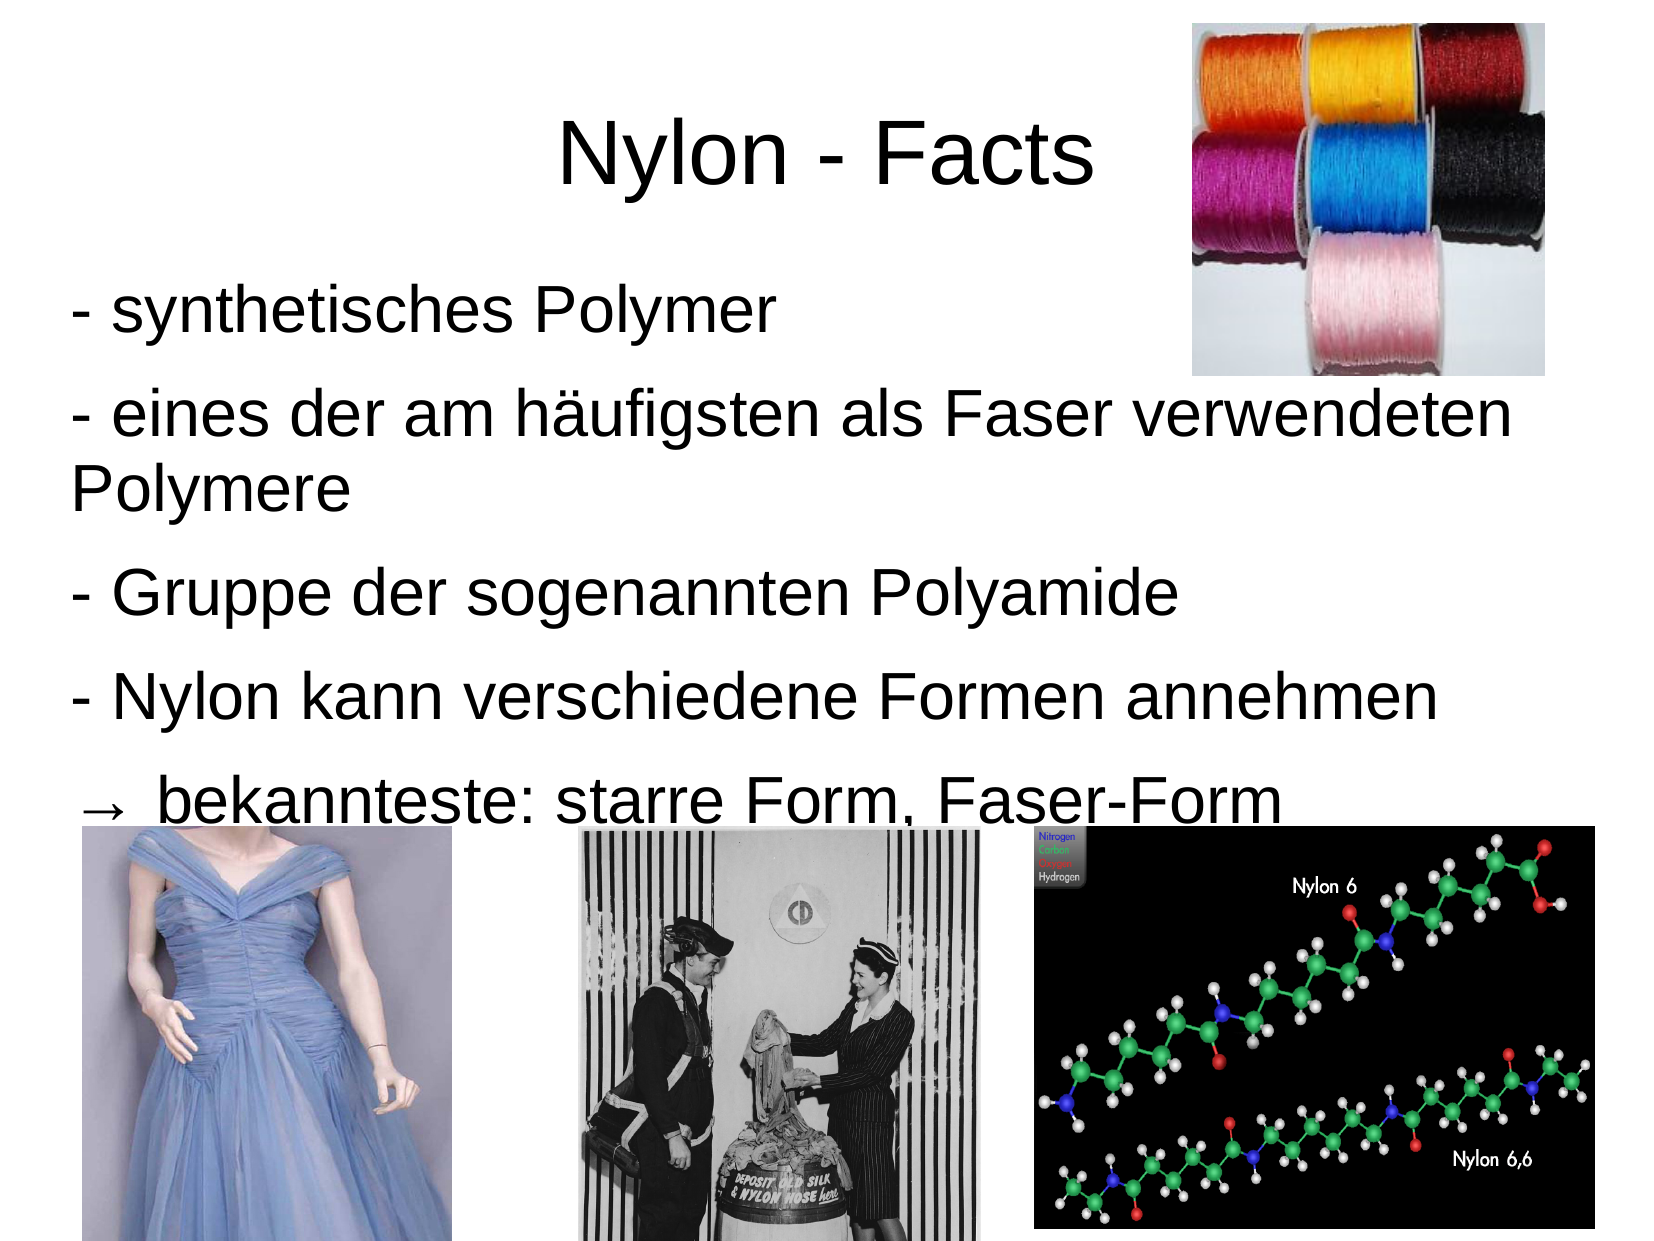

# Nylon - Facts
- synthetisches Polymer
- eines der am häufigsten als Faser verwendeten Polymere
- Gruppe der sogenannten Polyamide
- Nylon kann verschiedene Formen annehmen
→ bekannteste: starre Form, Faser-Form